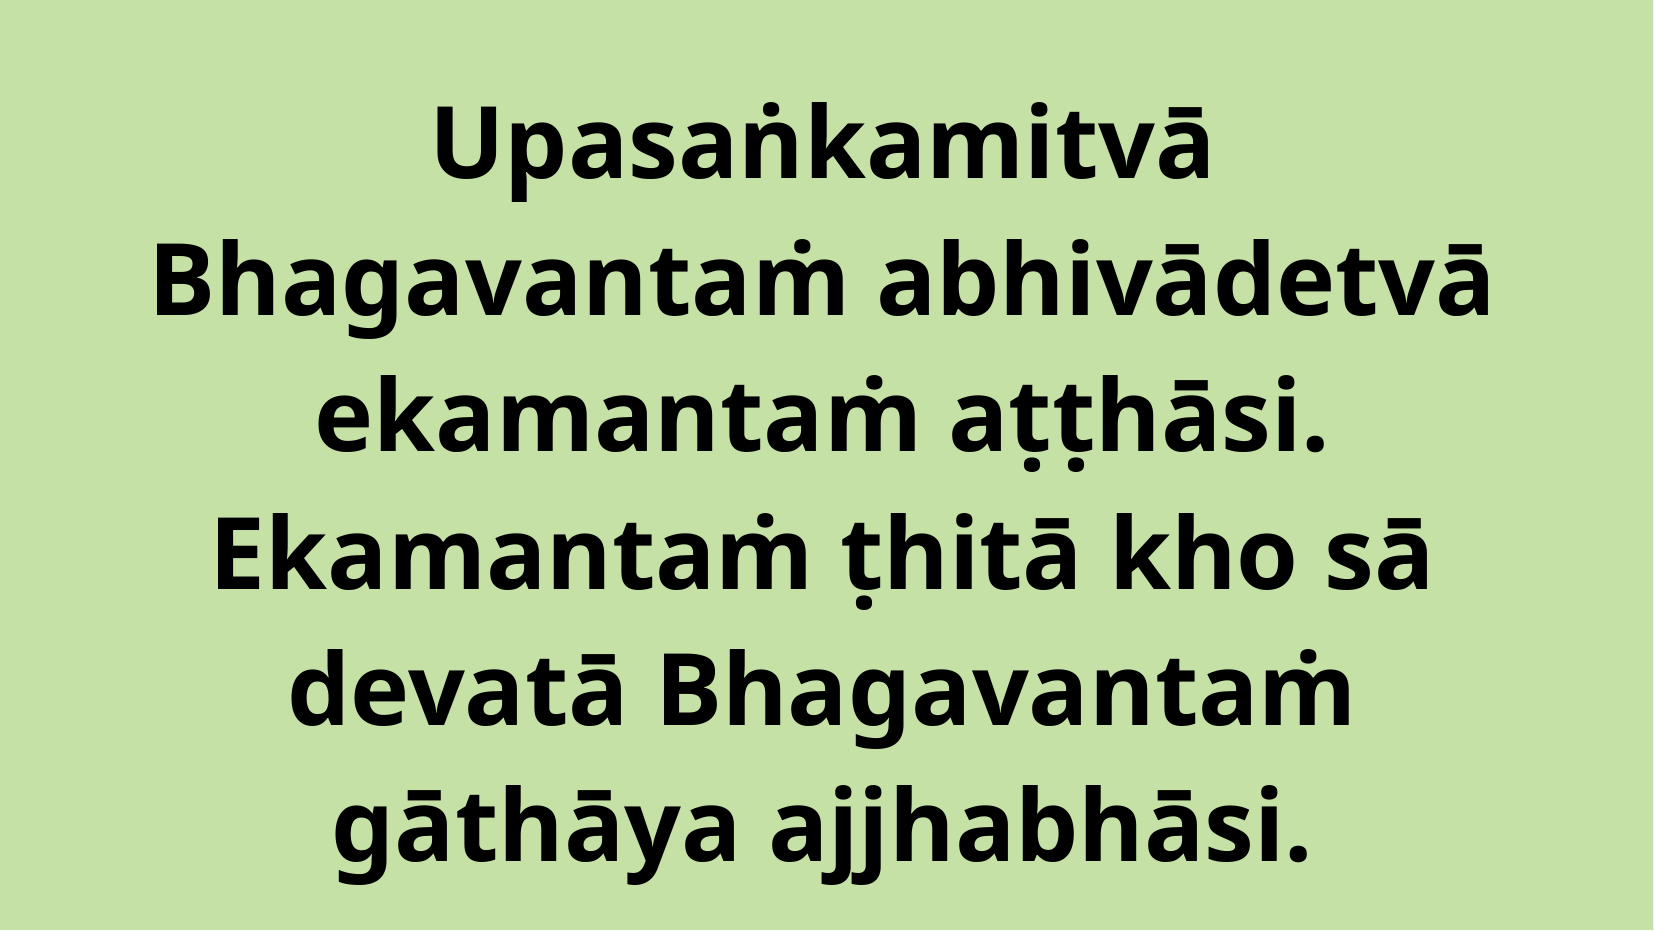

# Upasaṅkamitvā Bhagavantaṁ abhivādetvā ekamantaṁ aṭṭhāsi.
Ekamantaṁ ṭhitā kho sā devatā Bhagavantaṁ gāthāya ajjhabhāsi.